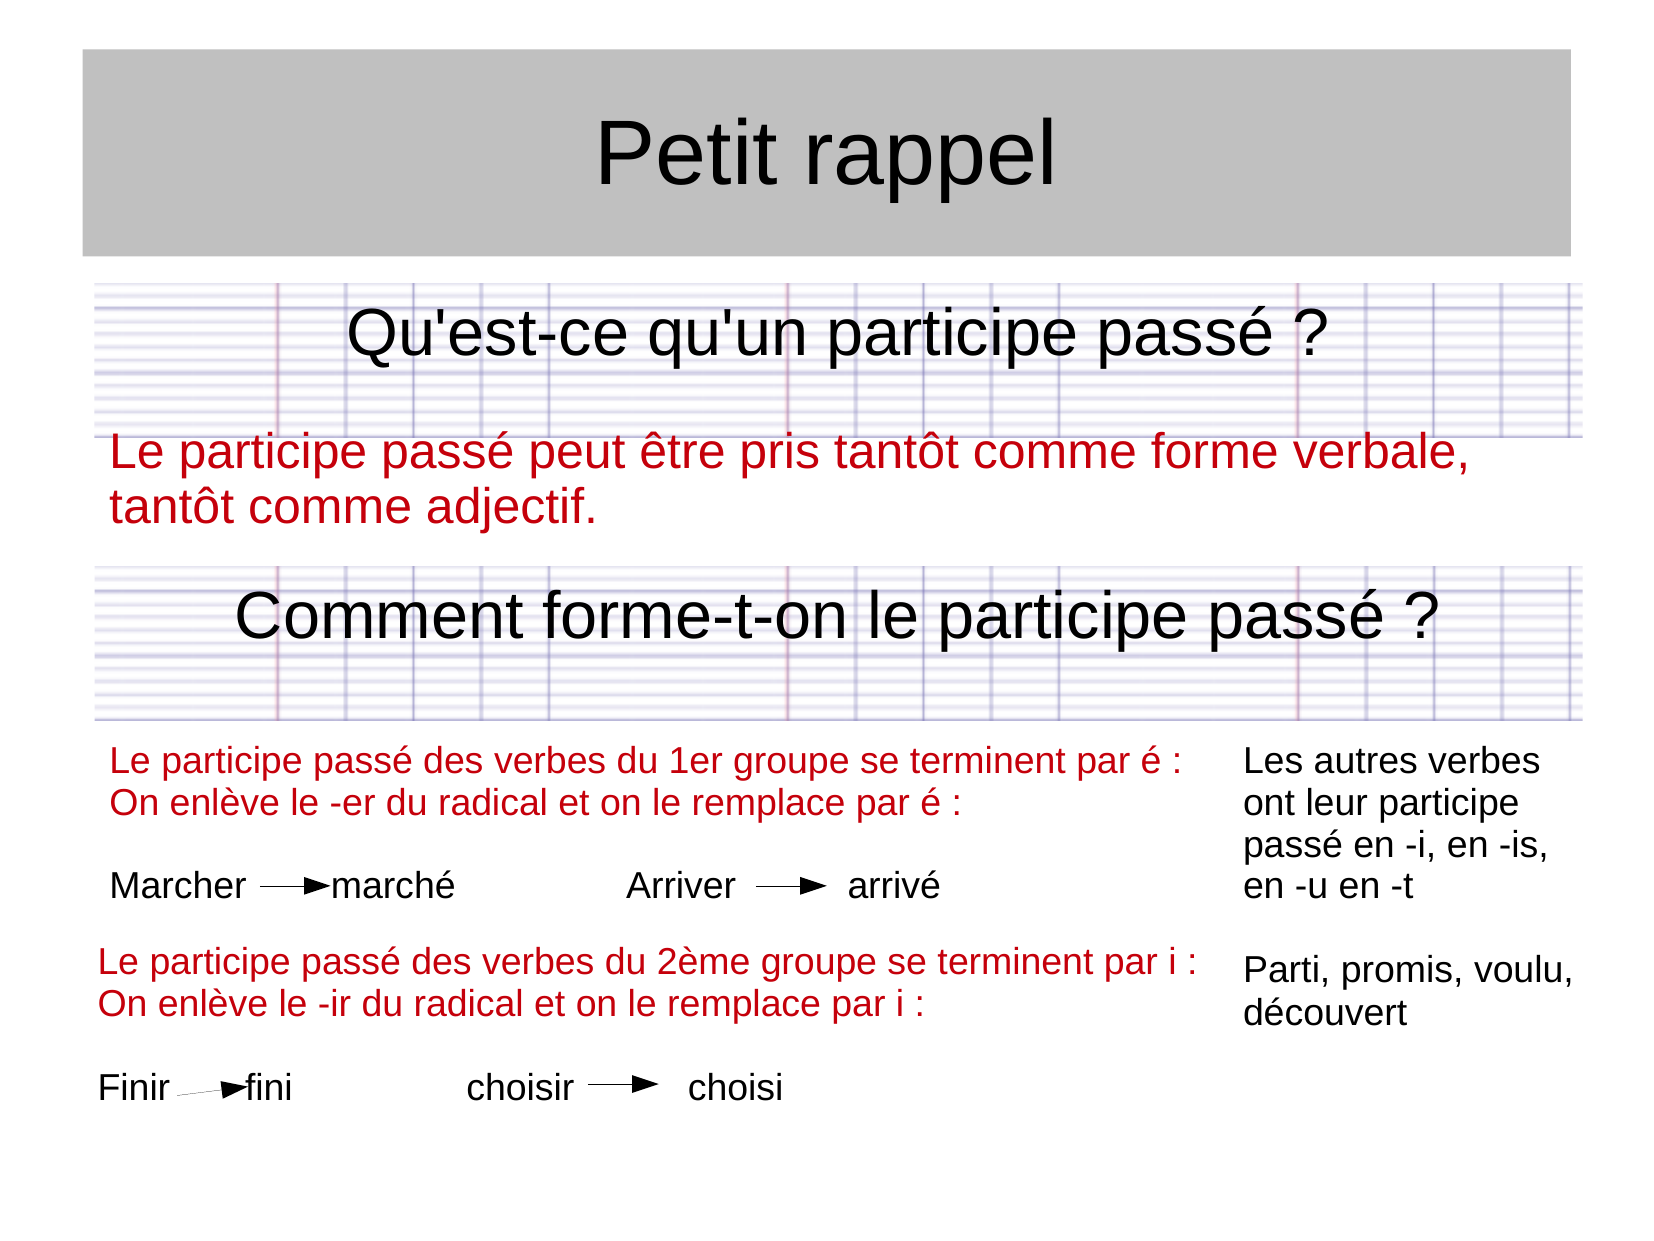

# Petit rappel
Qu'est-ce qu'un participe passé ?
Le participe passé peut être pris tantôt comme forme verbale, tantôt comme adjectif.
Comment forme-t-on le participe passé ?
Le participe passé des verbes du 1er groupe se terminent par é :
On enlève le -er du radical et on le remplace par é :
Marcher 	marché			Arriver		arrivé
Les autres verbes ont leur participe passé en -i, en -is, en -u en -t
Parti, promis, voulu, découvert
Le participe passé des verbes du 2ème groupe se terminent par i :
On enlève le -ir du radical et on le remplace par i :
Finir 	fini			choisir		choisi